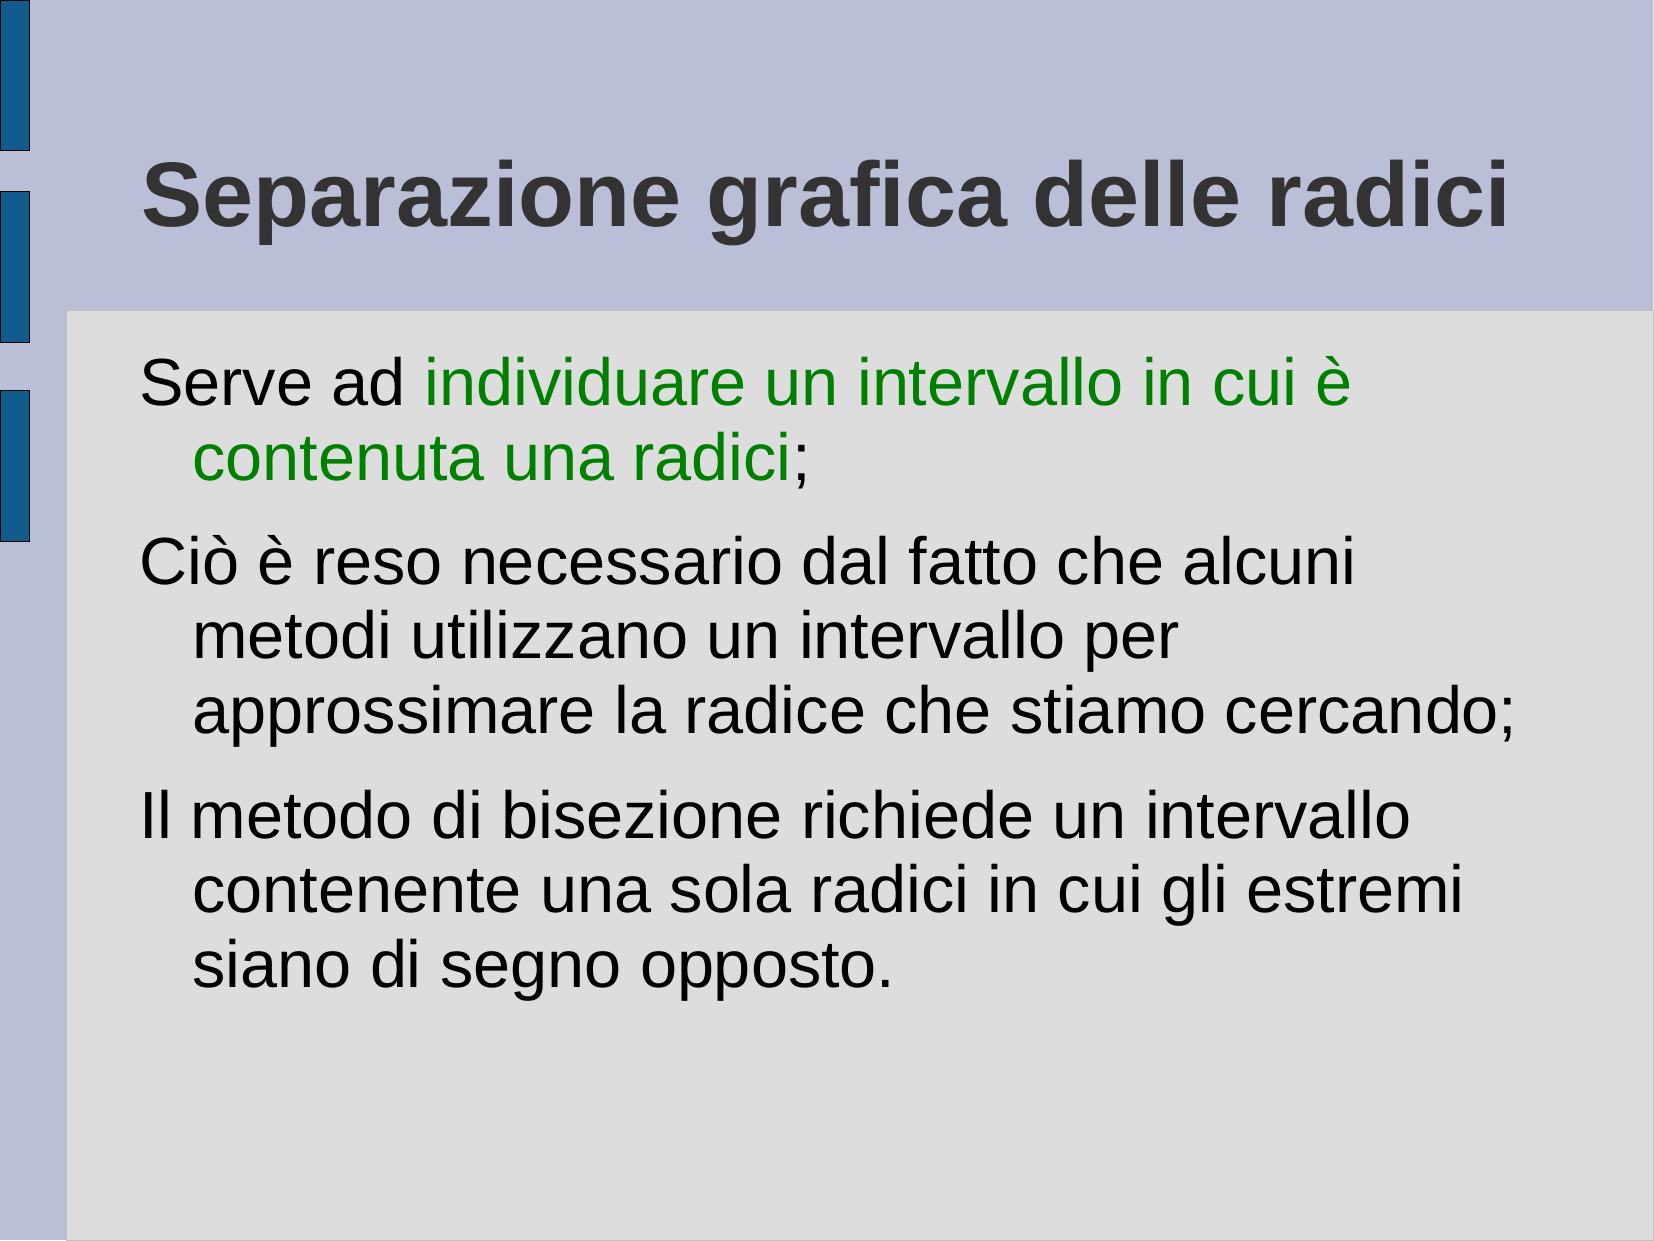

# Separazione grafica delle radici
Serve ad individuare un intervallo in cui è contenuta una radici;
Ciò è reso necessario dal fatto che alcuni metodi utilizzano un intervallo per approssimare la radice che stiamo cercando;
Il metodo di bisezione richiede un intervallo contenente una sola radici in cui gli estremi siano di segno opposto.